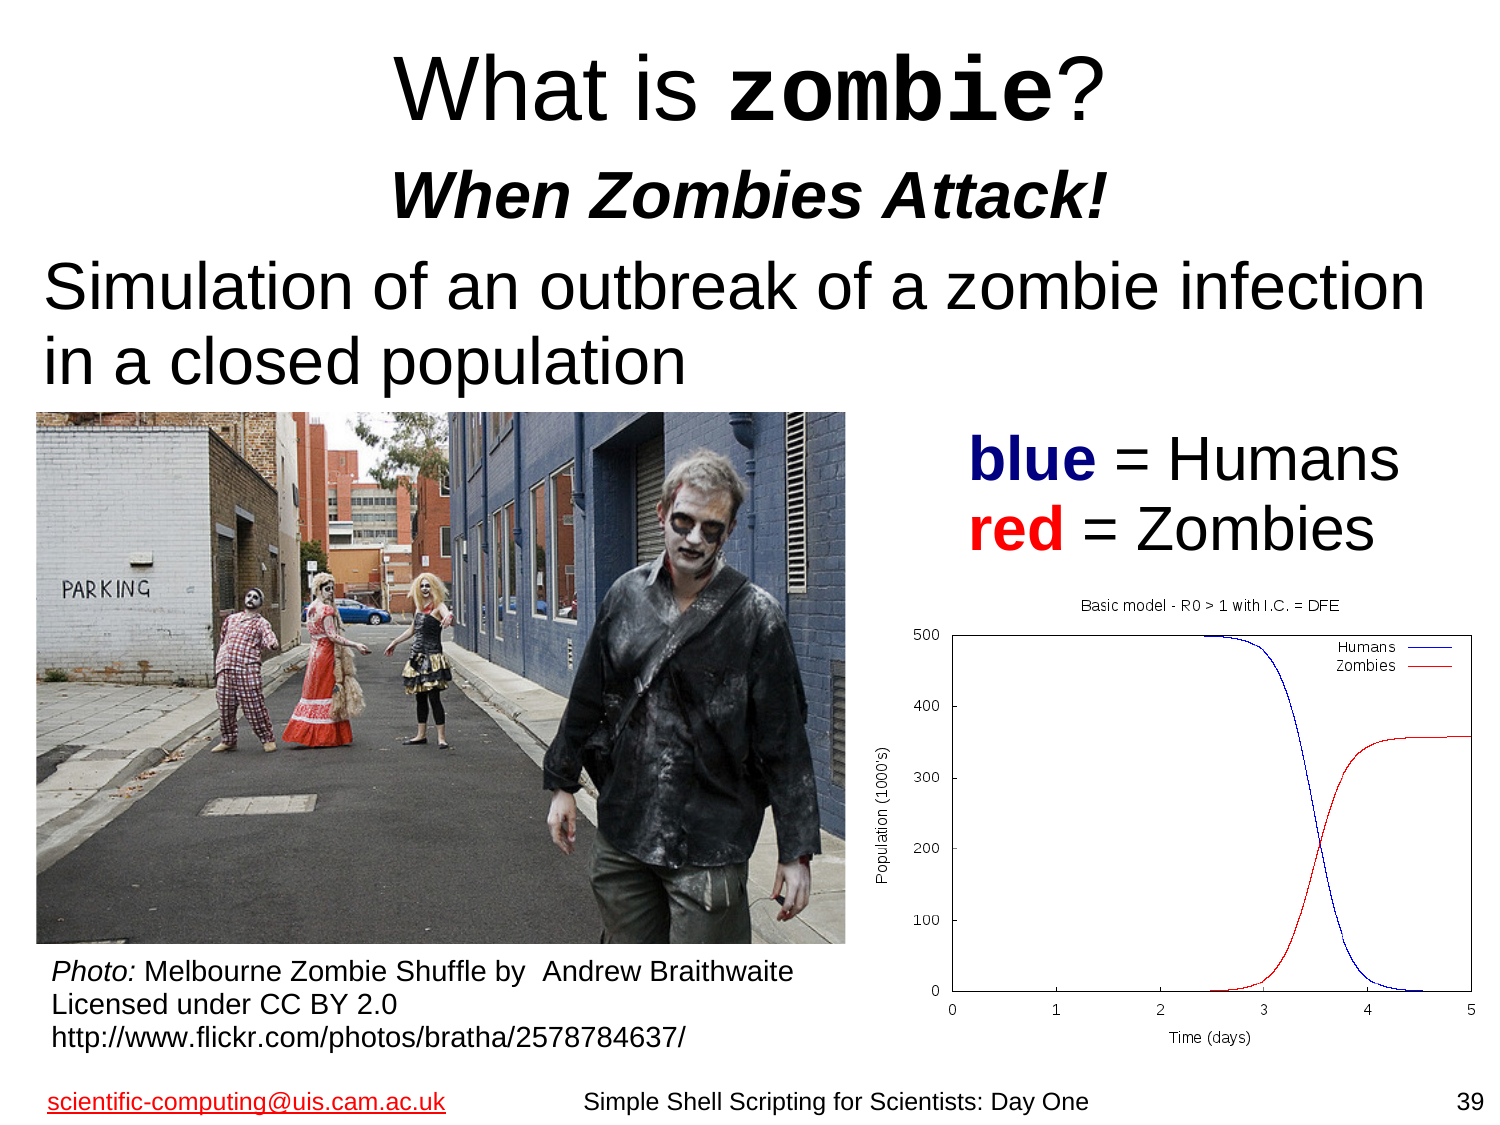

# What is zombie?
When Zombies Attack!
Simulation of an outbreak of a zombie infection in a closed population
blue = Humans
red = Zombies
Photo: Melbourne Zombie Shuffle by Andrew Braithwaite
Licensed under CC BY 2.0
http://www.flickr.com/photos/bratha/2578784637/
escience-support@ucs.cam.ac.uk	Simple Shell Scripting for Scientists: Day One
39